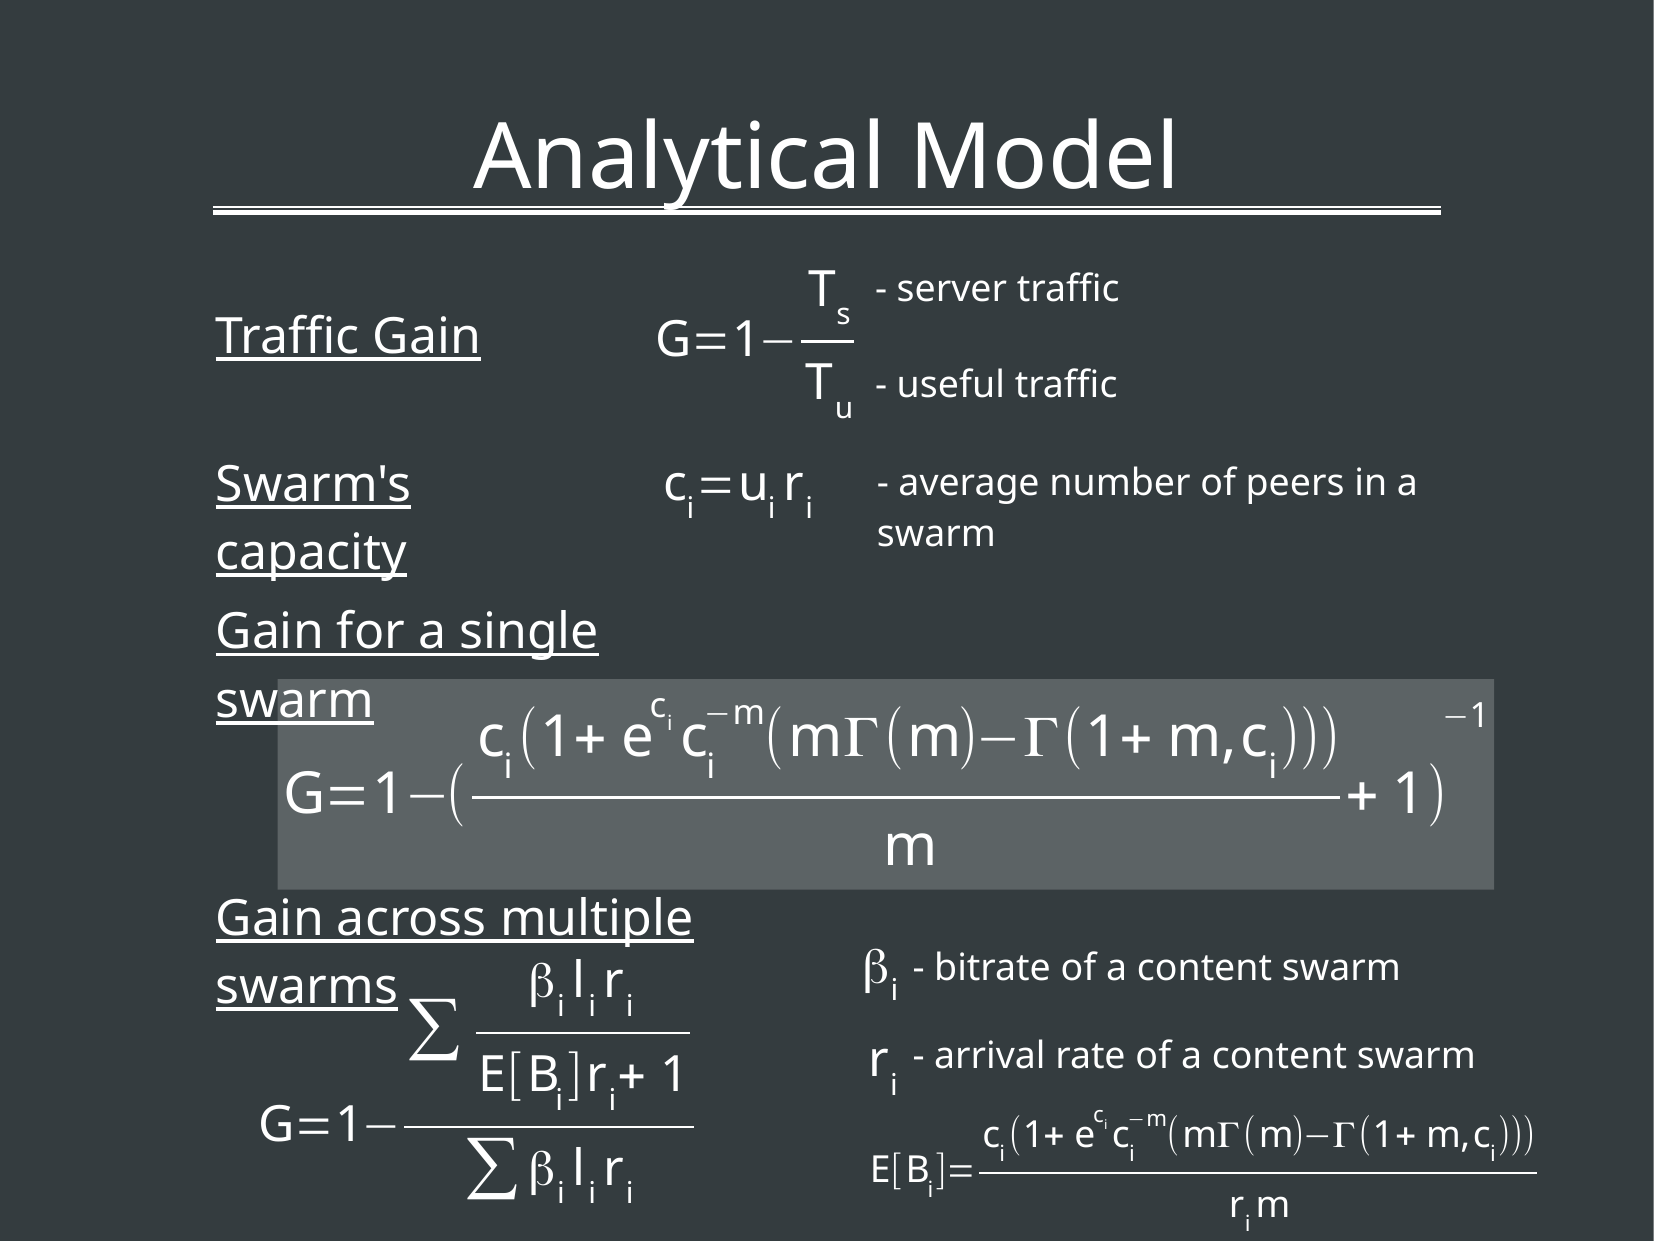

# Analytical Model
 - server traffic
Traffic Gain
 - useful traffic
Swarm's capacity
- average number of peers in a swarm
Gain for a single swarm
Gain across multiple swarms
- bitrate of a content swarm
- arrival rate of a content swarm